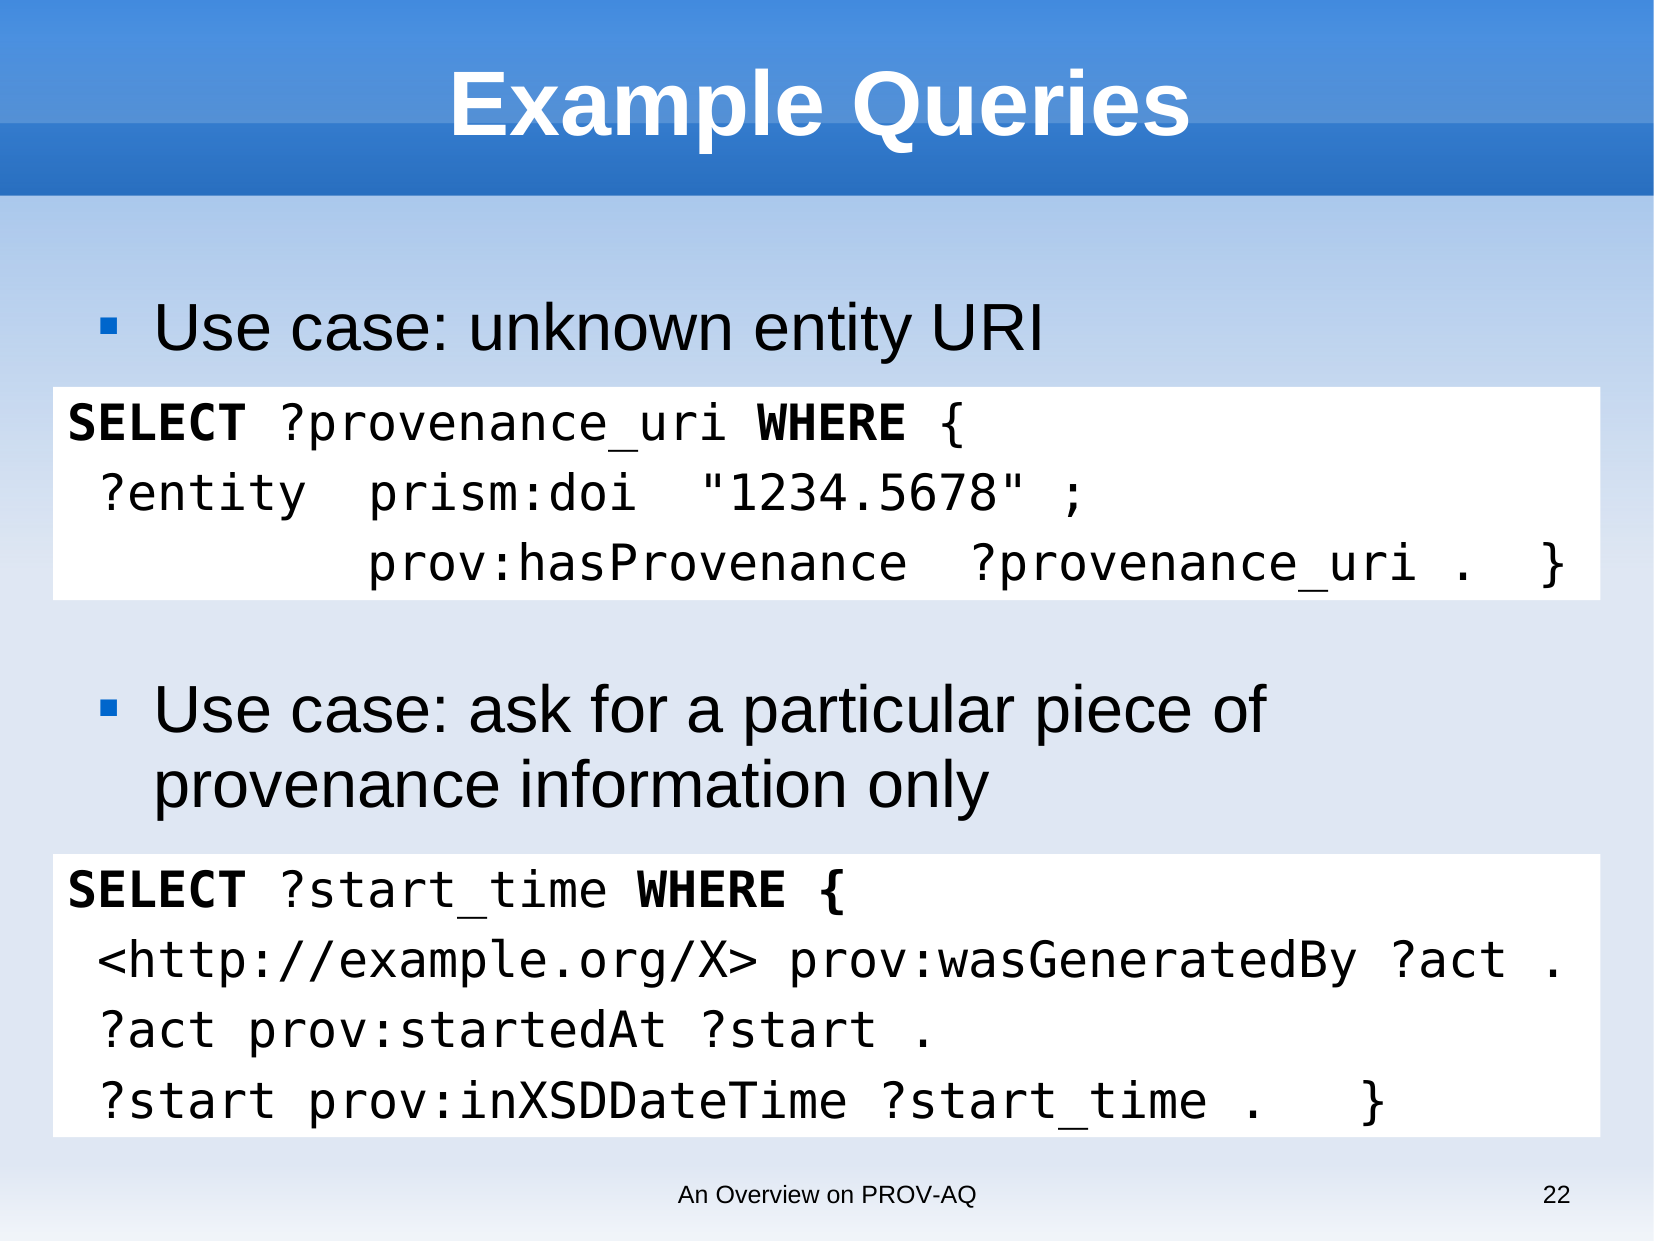

# Example Queries
Use case: unknown entity URI
Use case: ask for a particular piece of provenance information only
SELECT ?provenance_uri WHERE {
 ?entity prism:doi "1234.5678" ;
 prov:hasProvenance ?provenance_uri . }
SELECT ?start_time WHERE {
 <http://example.org/X> prov:wasGeneratedBy ?act .
 ?act prov:startedAt ?start .
 ?start prov:inXSDDateTime ?start_time . }
An Overview on PROV-AQ
22